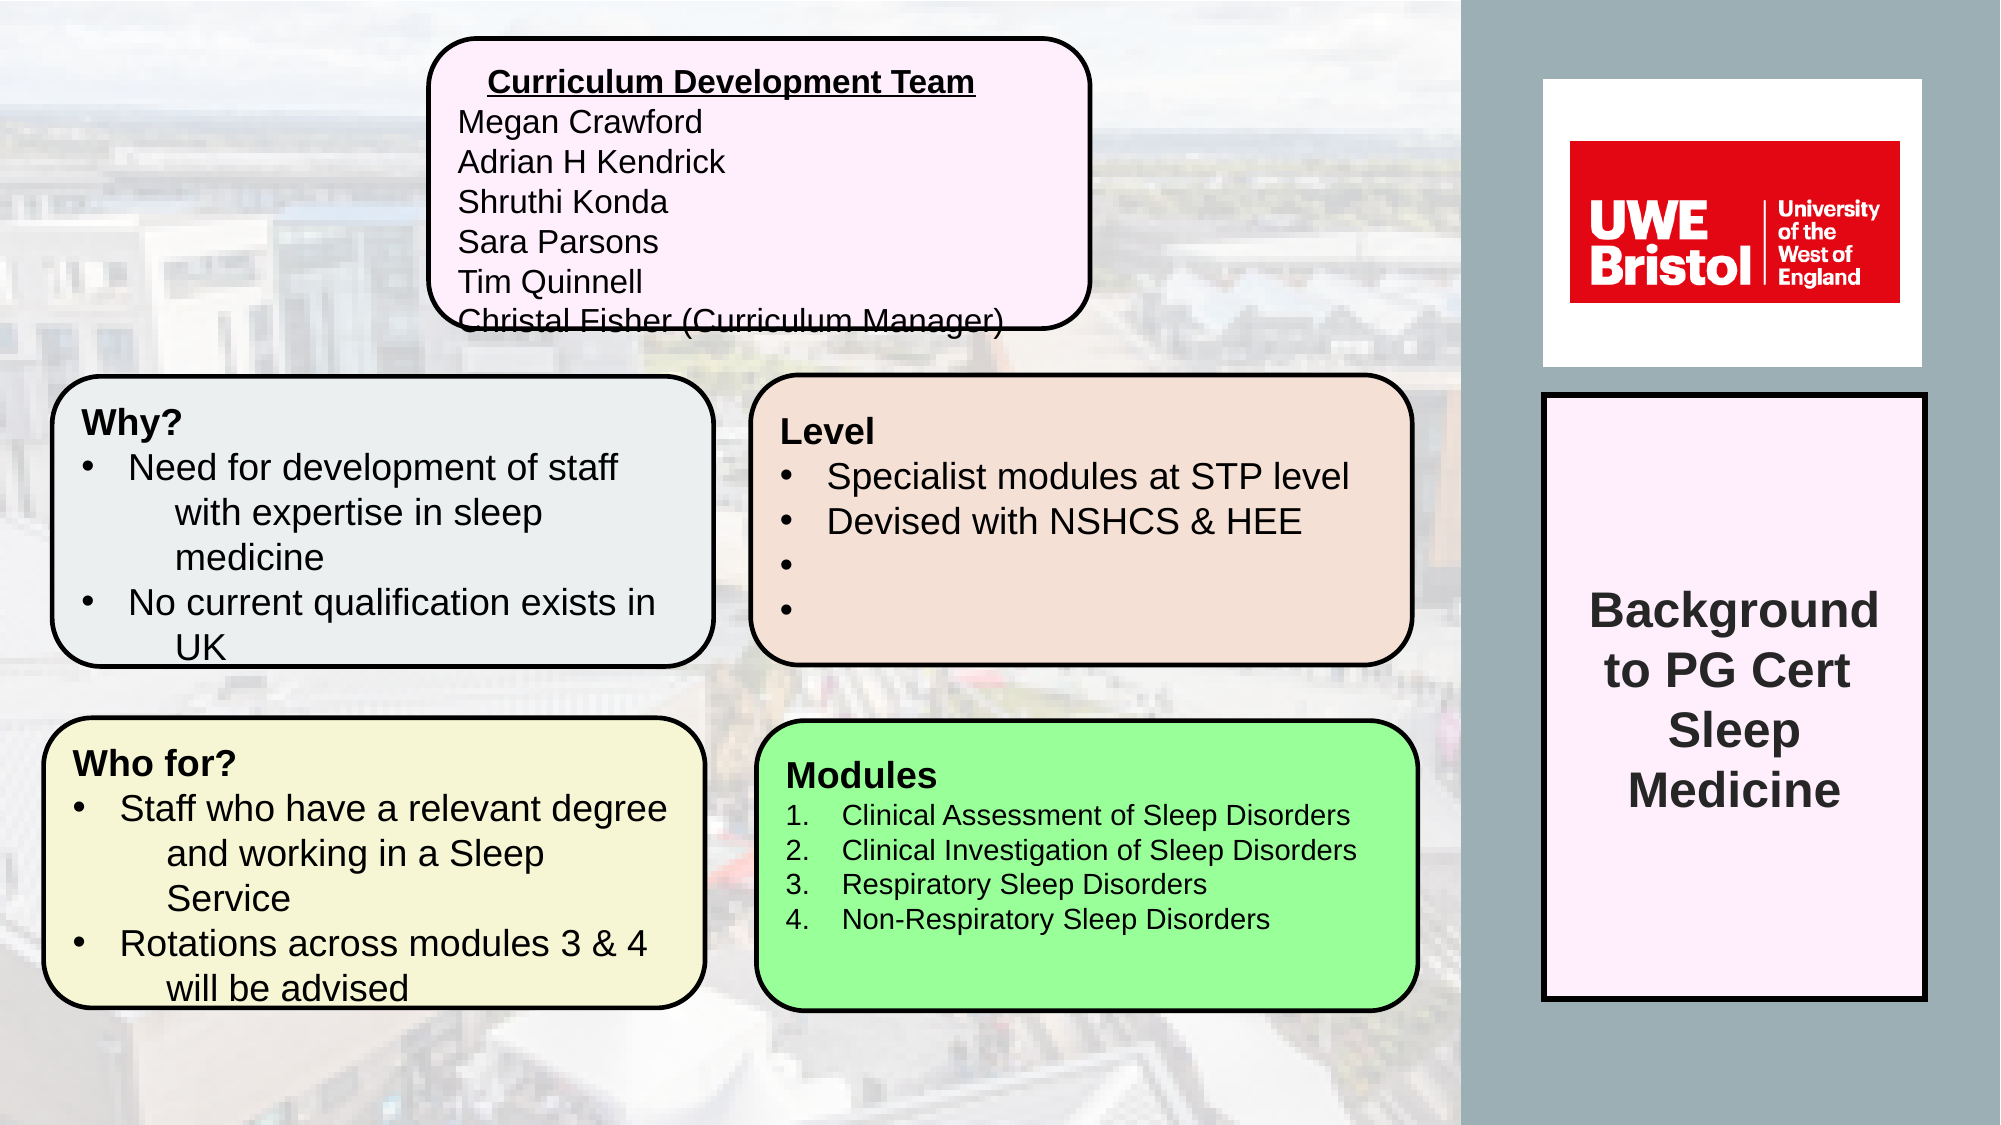

Curriculum Development Team
Megan Crawford
Adrian H Kendrick
Shruthi Konda
Sara Parsons
Tim Quinnell
Christal Fisher (Curriculum Manager)
Level
Specialist modules at STP level
Devised with NSHCS & HEE
Why?
Need for development of staff with expertise in sleep medicine
No current qualification exists in UK
Background to PG Cert
Sleep Medicine
Who for?
Staff who have a relevant degree and working in a Sleep Service
Rotations across modules 3 & 4 will be advised
Modules
Clinical Assessment of Sleep Disorders
Clinical Investigation of Sleep Disorders
Respiratory Sleep Disorders
Non-Respiratory Sleep Disorders